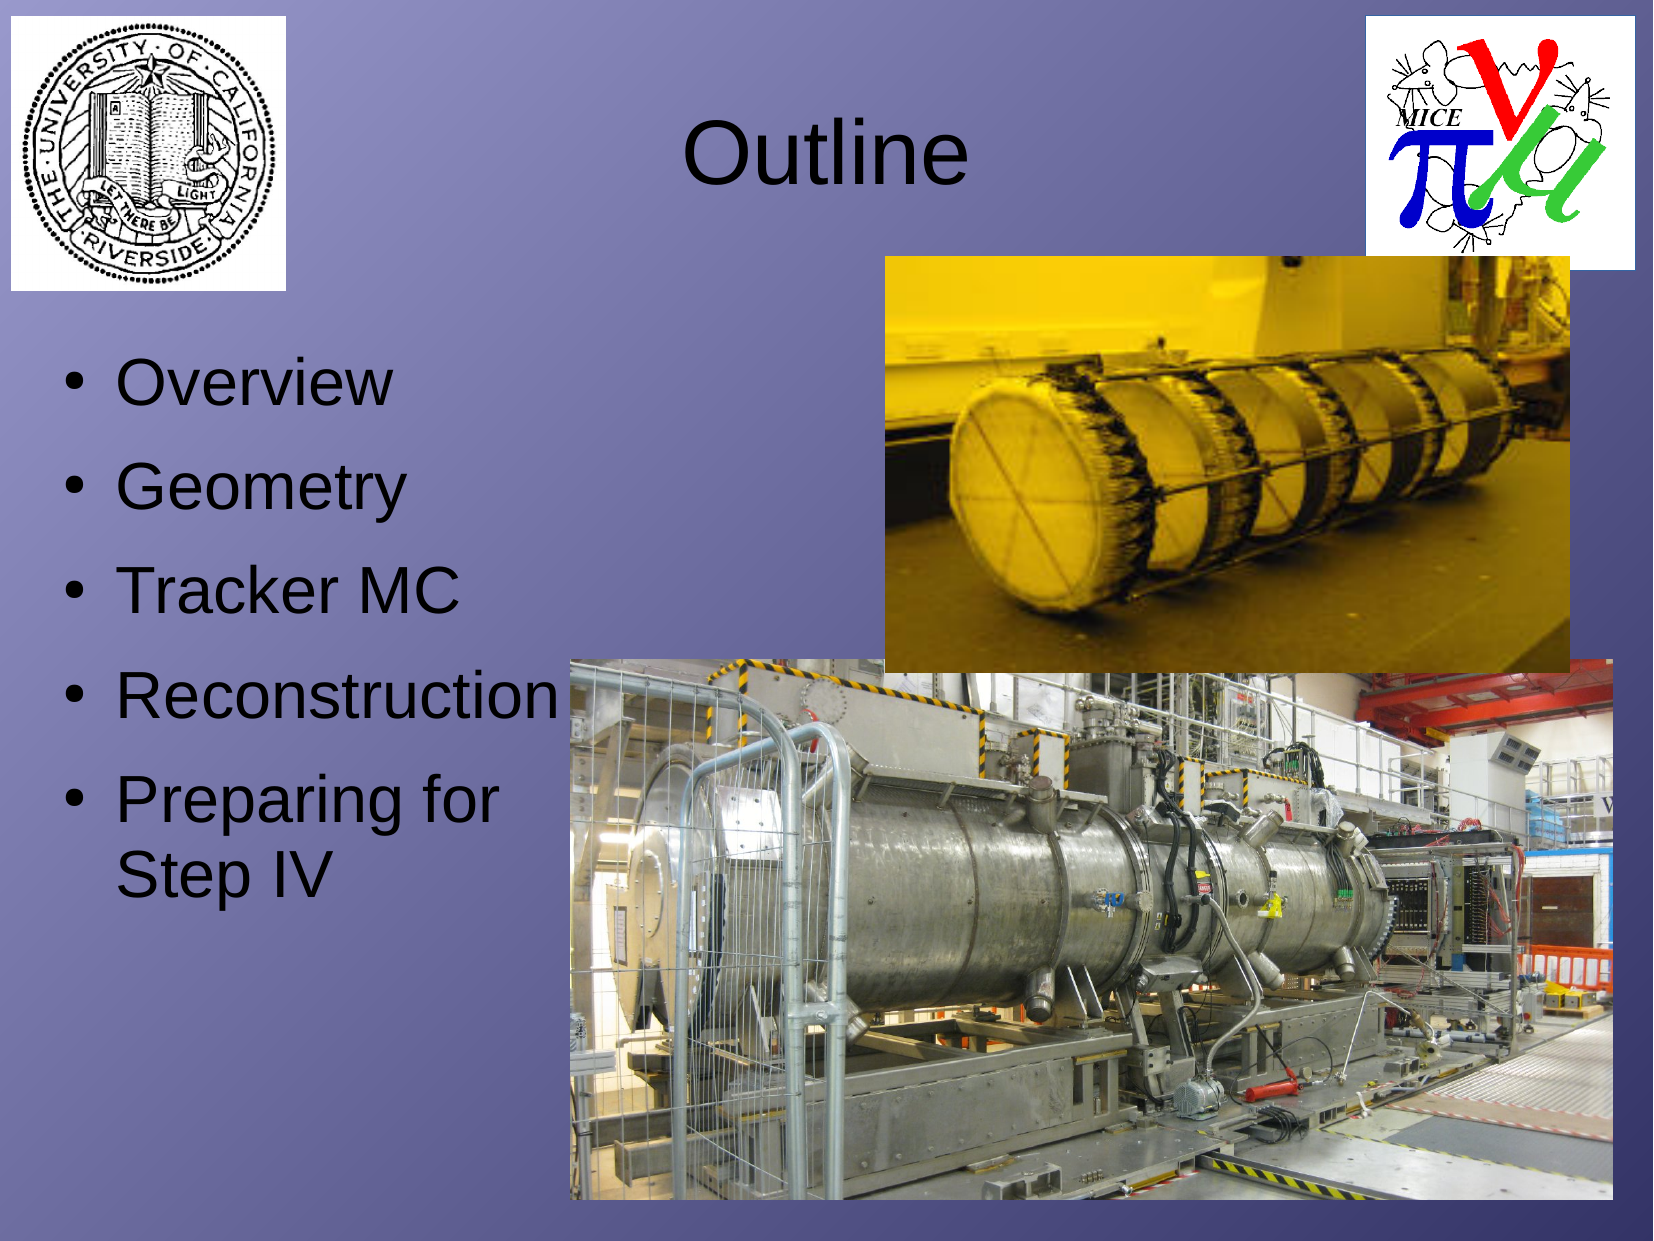

# Outline
Overview
Geometry
Tracker MC
Reconstruction
Preparing for Step IV
2